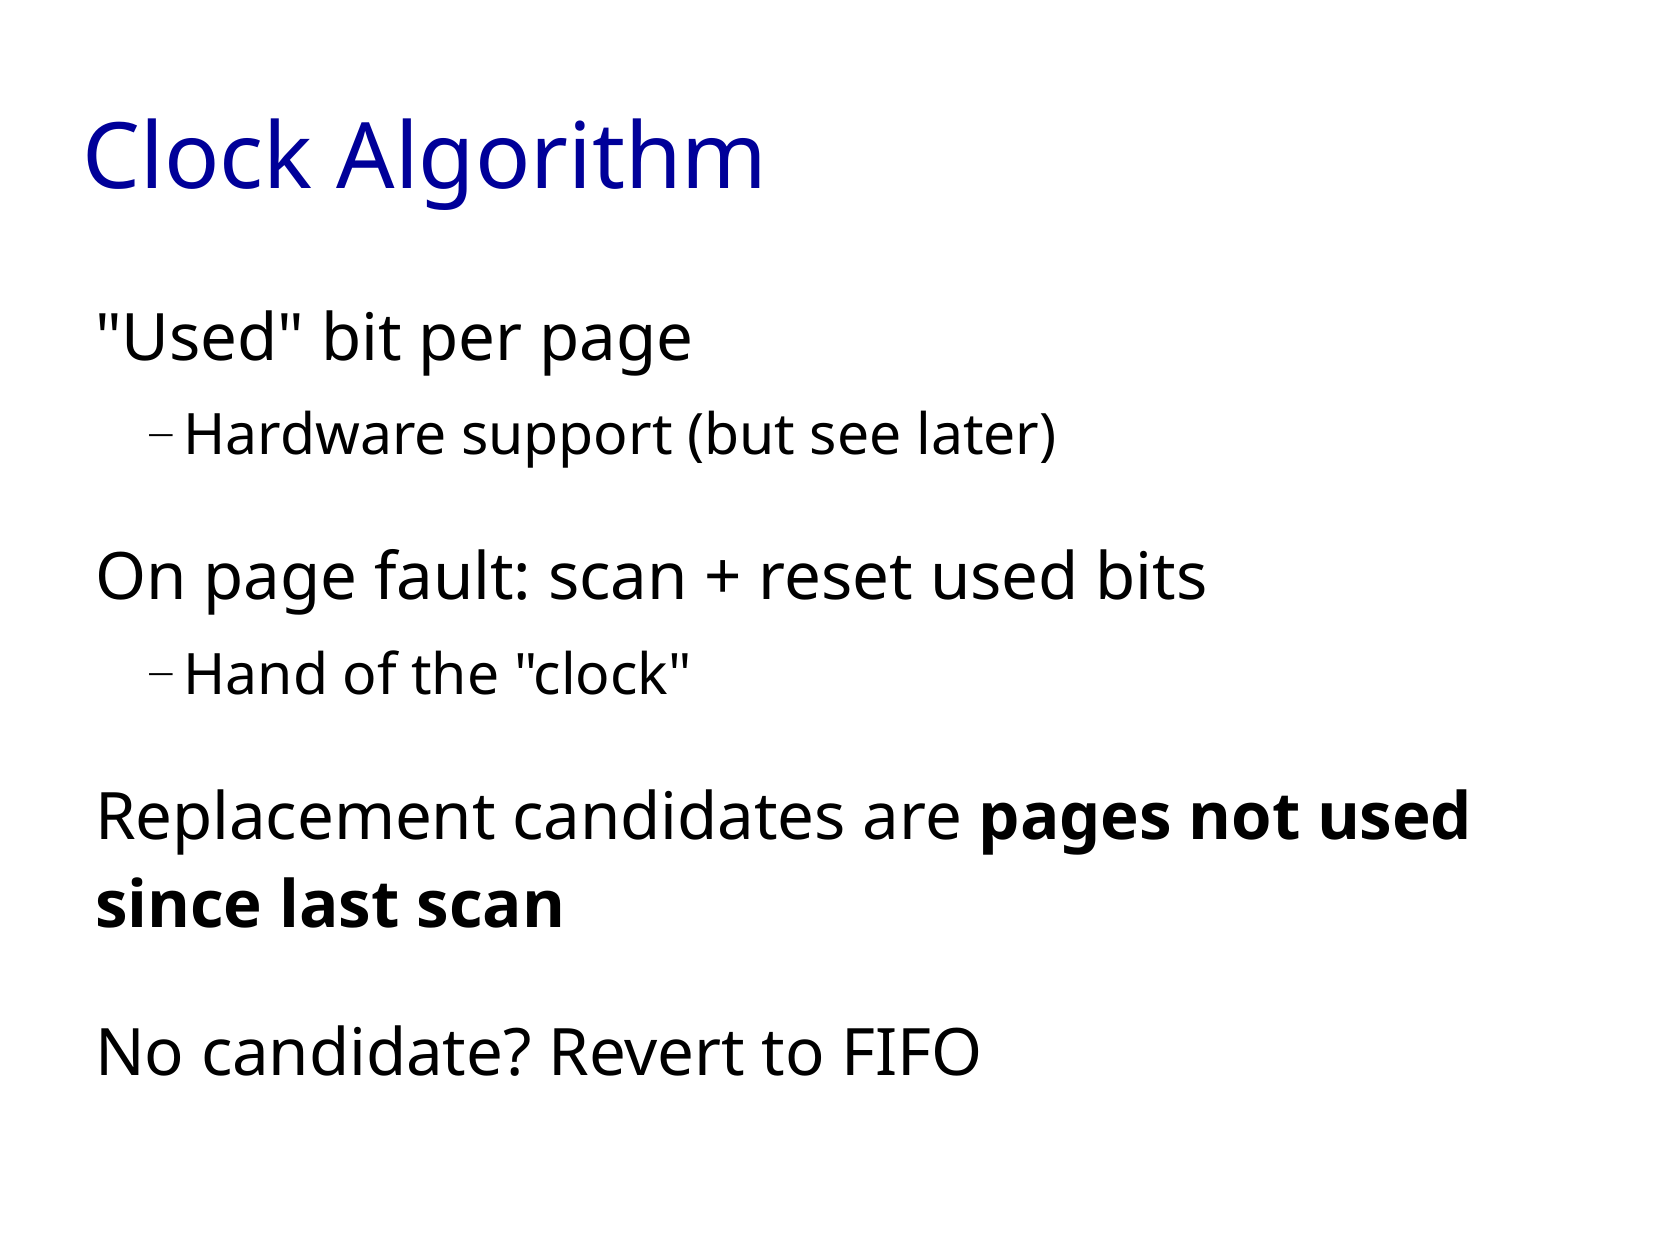

# Clock Algorithm
"Used" bit per page
Hardware support (but see later)
On page fault: scan + reset used bits
Hand of the "clock"
Replacement candidates are pages not used since last scan
No candidate? Revert to FIFO